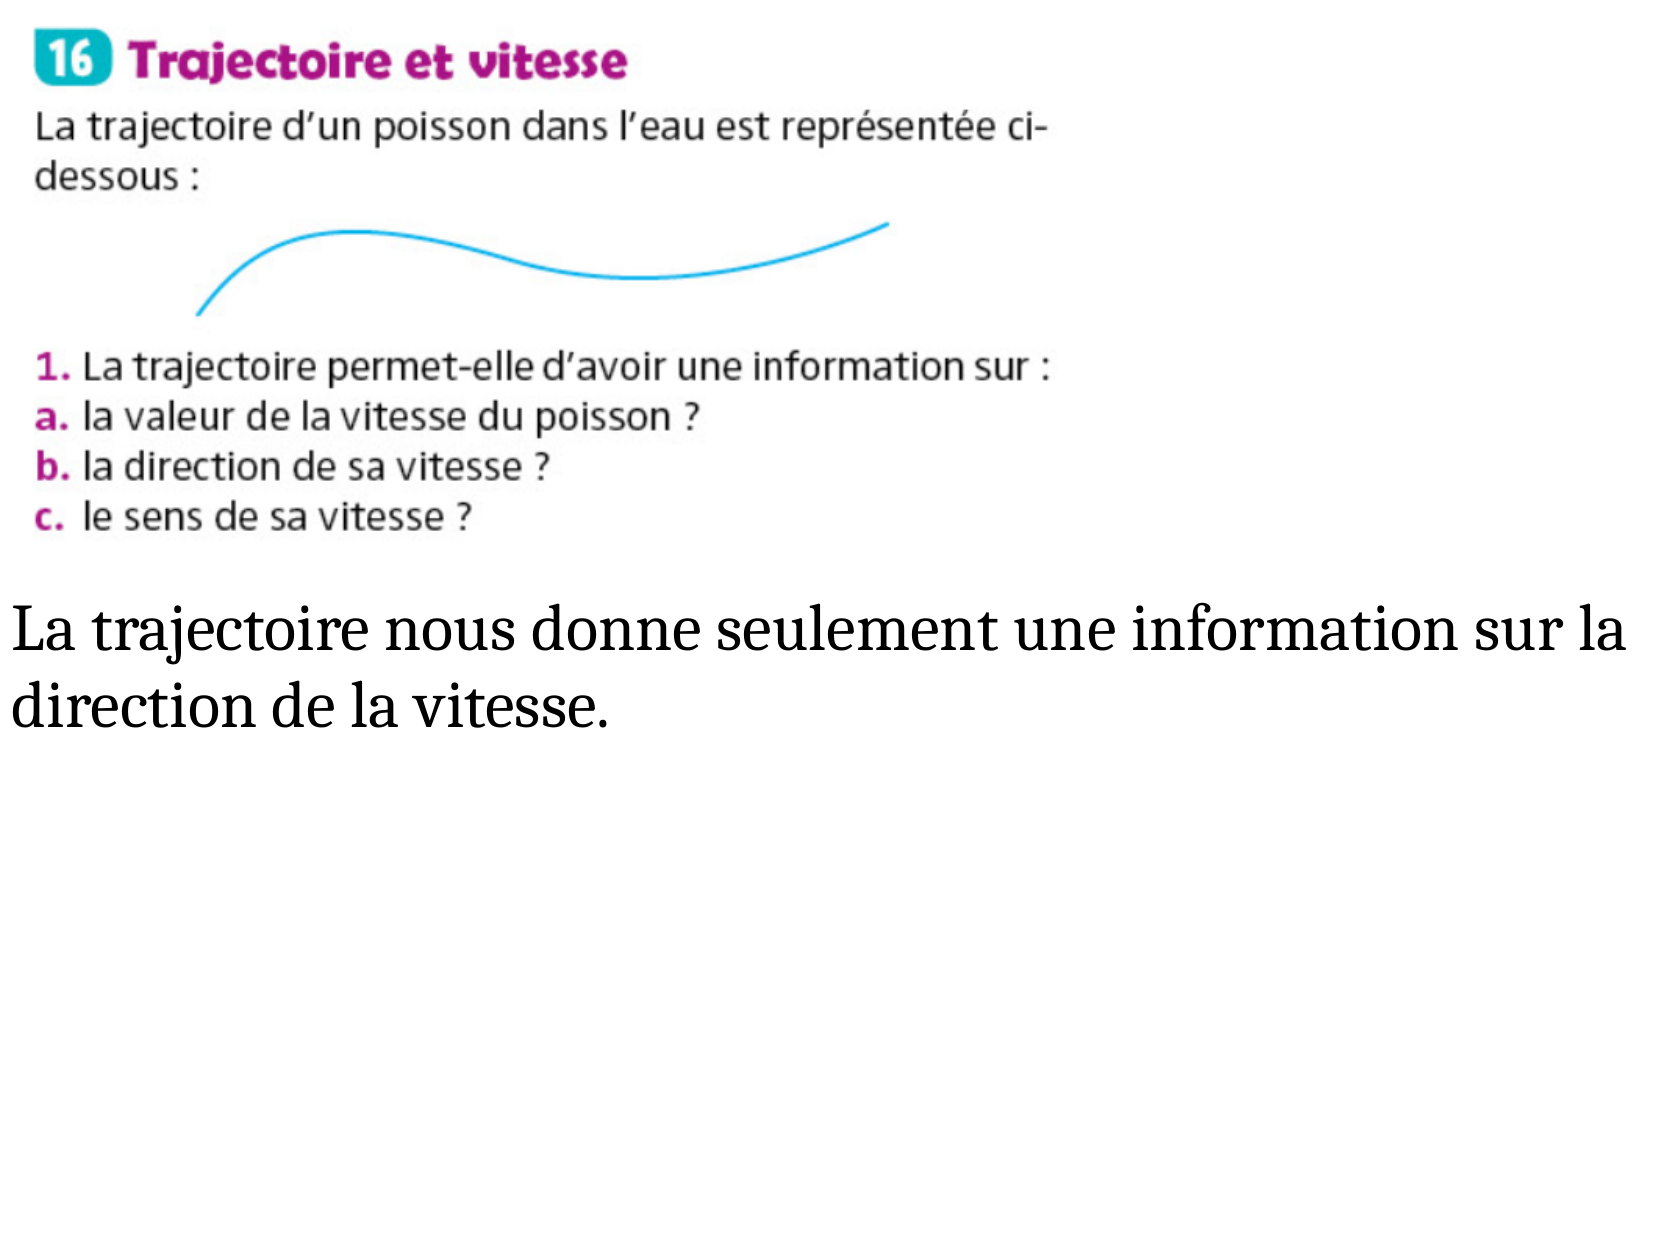

#
La trajectoire nous donne seulement une information sur la direction de la vitesse.